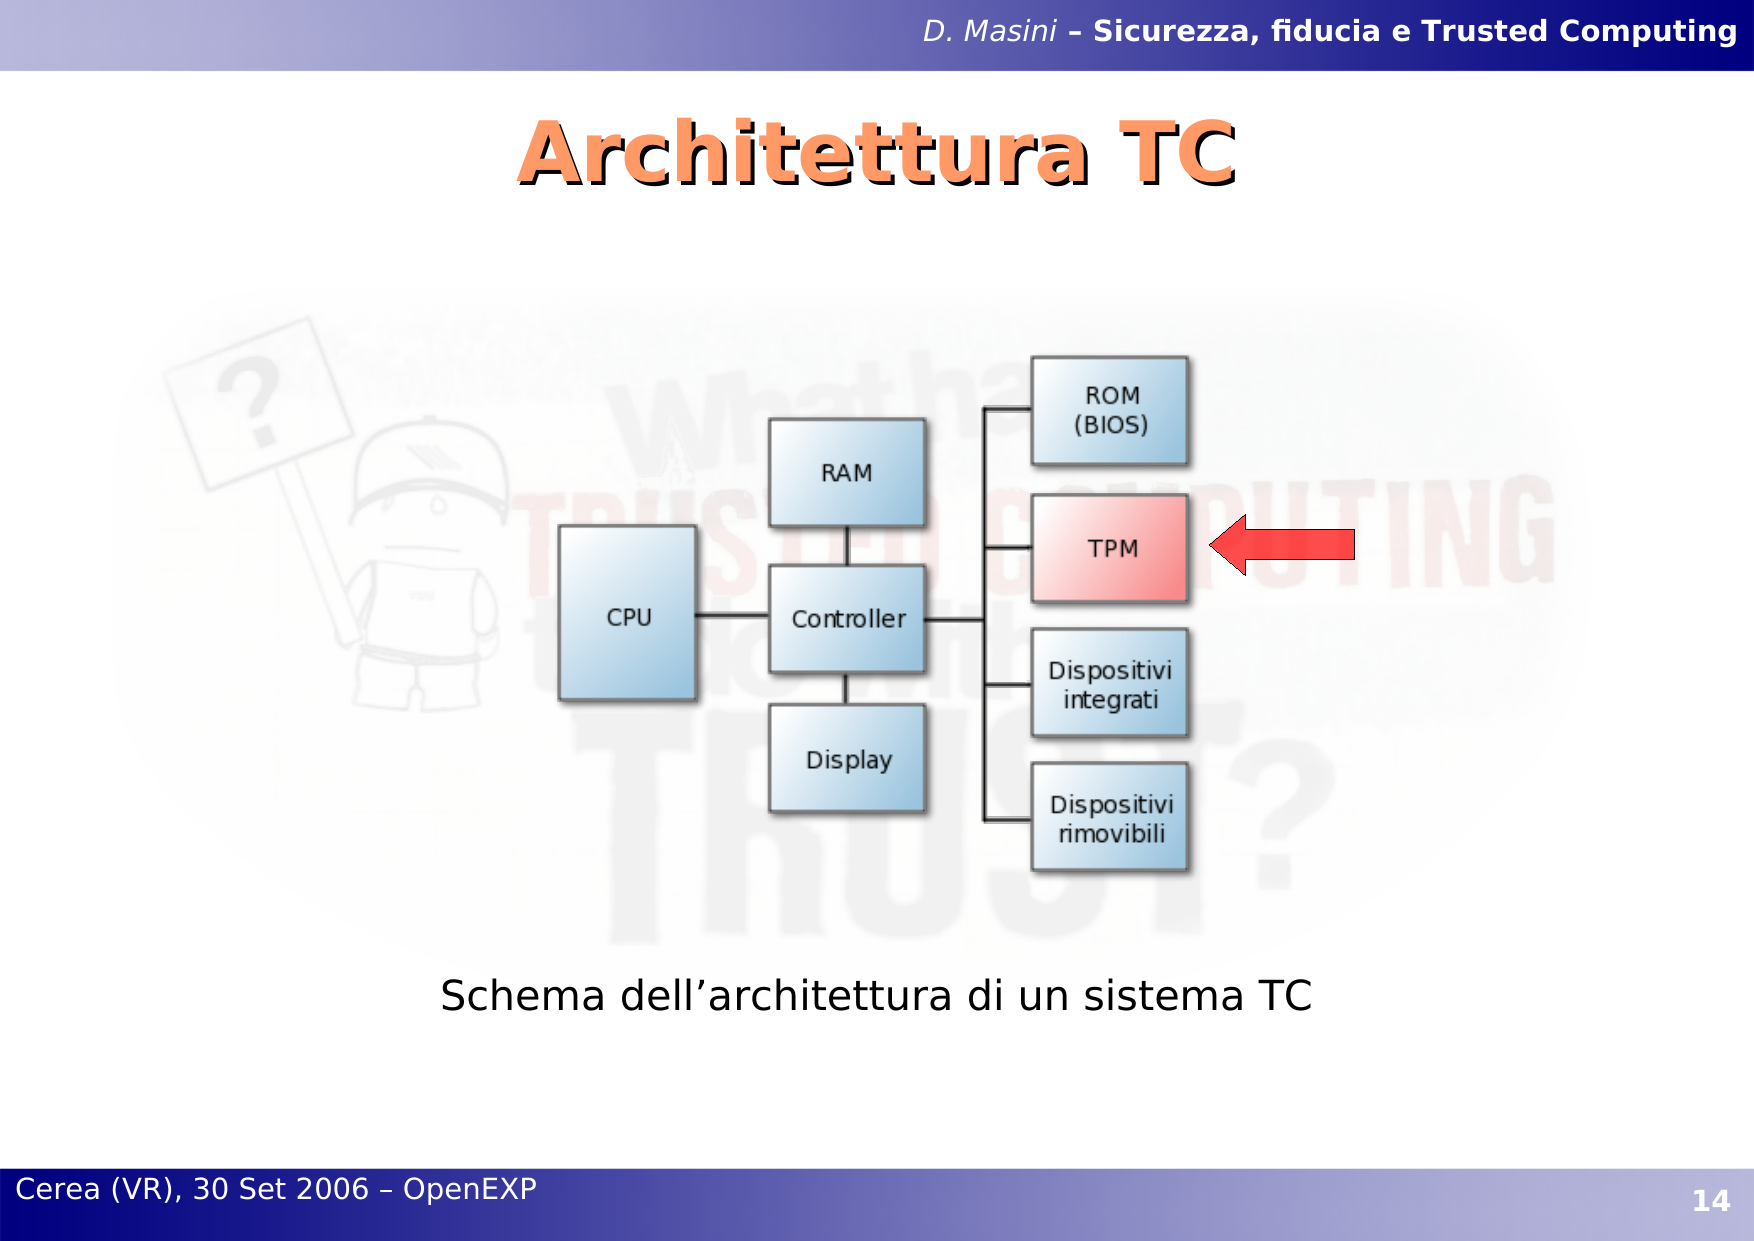

D. Masini – Sicurezza, fiducia e Trusted Computing
# Architettura TC
Schema dell’architettura di un sistema TC
Cerea (VR), 30 Set 2006 – OpenEXP